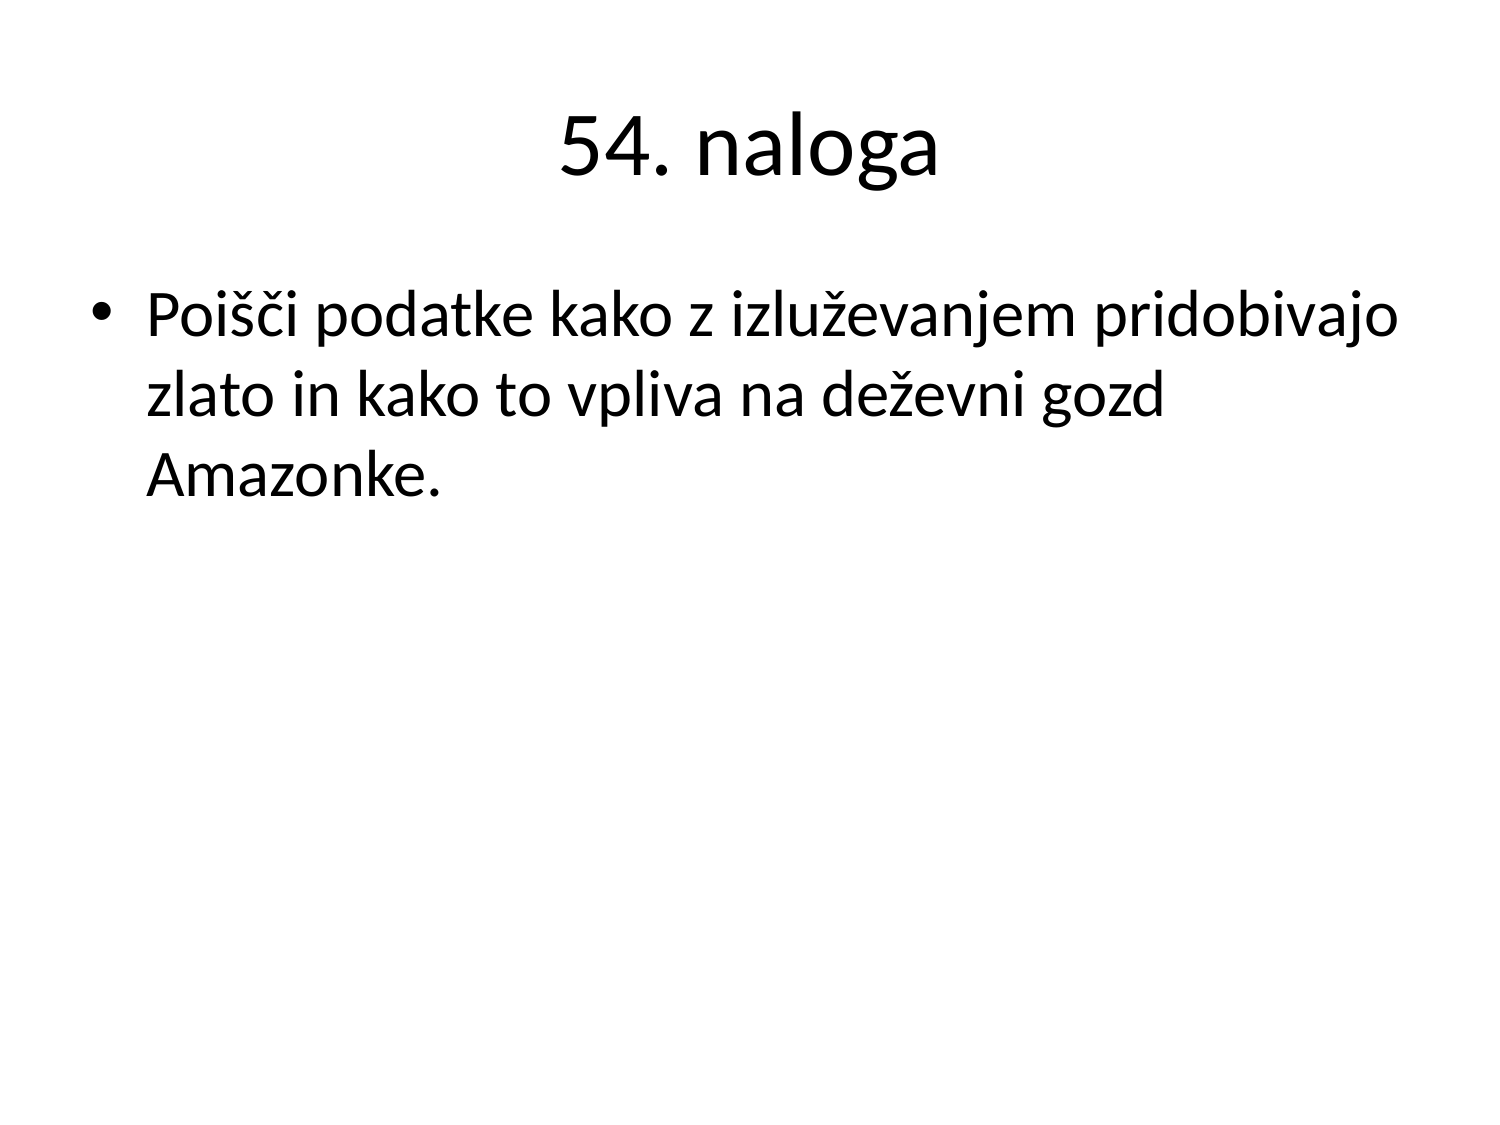

# 54. naloga
Poišči podatke kako z izluževanjem pridobivajo zlato in kako to vpliva na deževni gozd Amazonke.